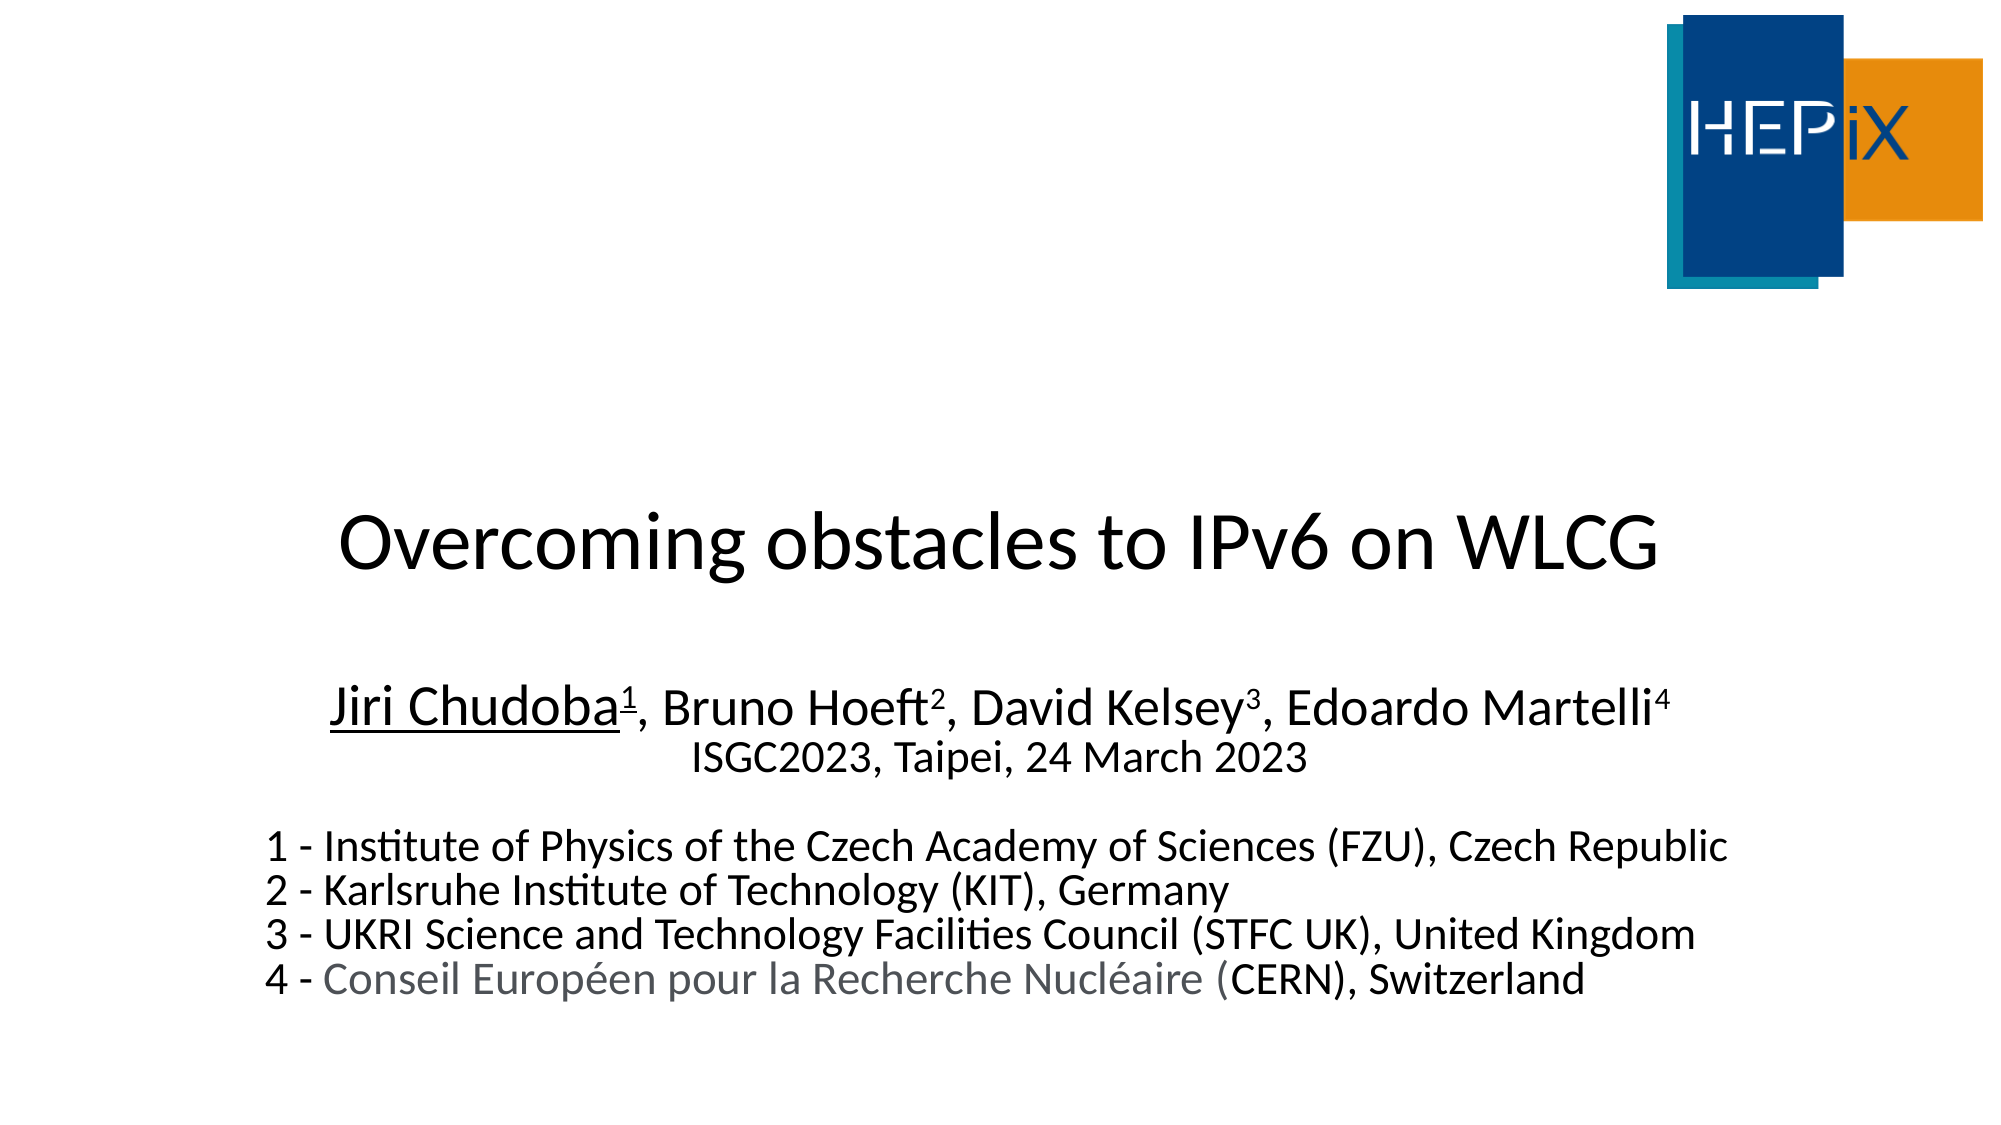

# Overcoming obstacles to IPv6 on WLCG
Jiri Chudoba1, Bruno Hoeft2, David Kelsey3, Edoardo Martelli4
ISGC2023, Taipei, 24 March 2023
1 - Institute of Physics of the Czech Academy of Sciences (FZU), Czech Republic
2 - Karlsruhe Institute of Technology (KIT), Germany
3 - UKRI Science and Technology Facilities Council (STFC UK), United Kingdom
4 - Conseil Européen pour la Recherche Nucléaire (CERN), Switzerland